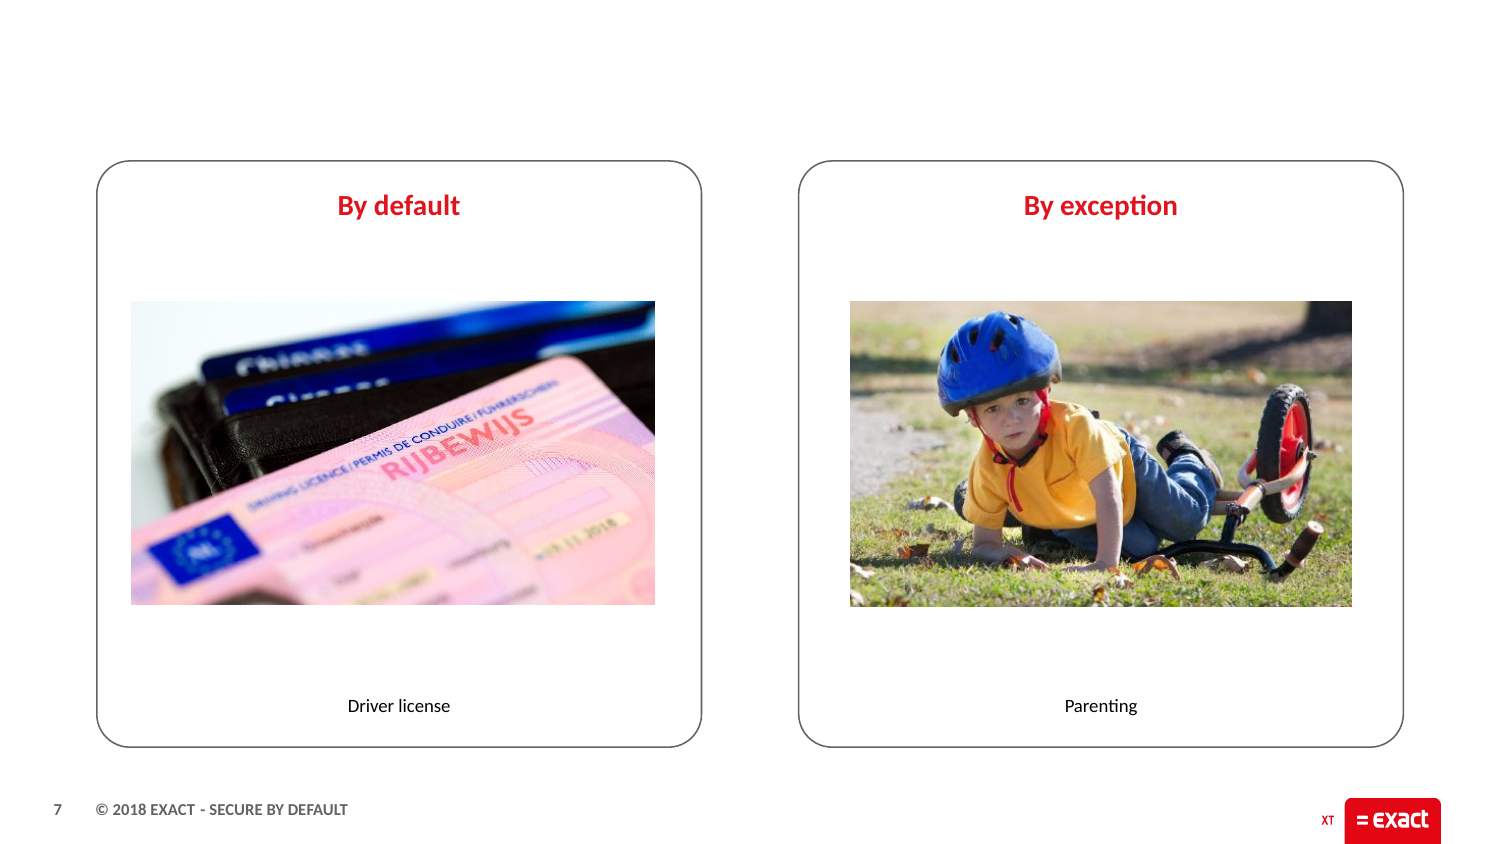

# By default
By exception
Driver license
Parenting
- Secure by default